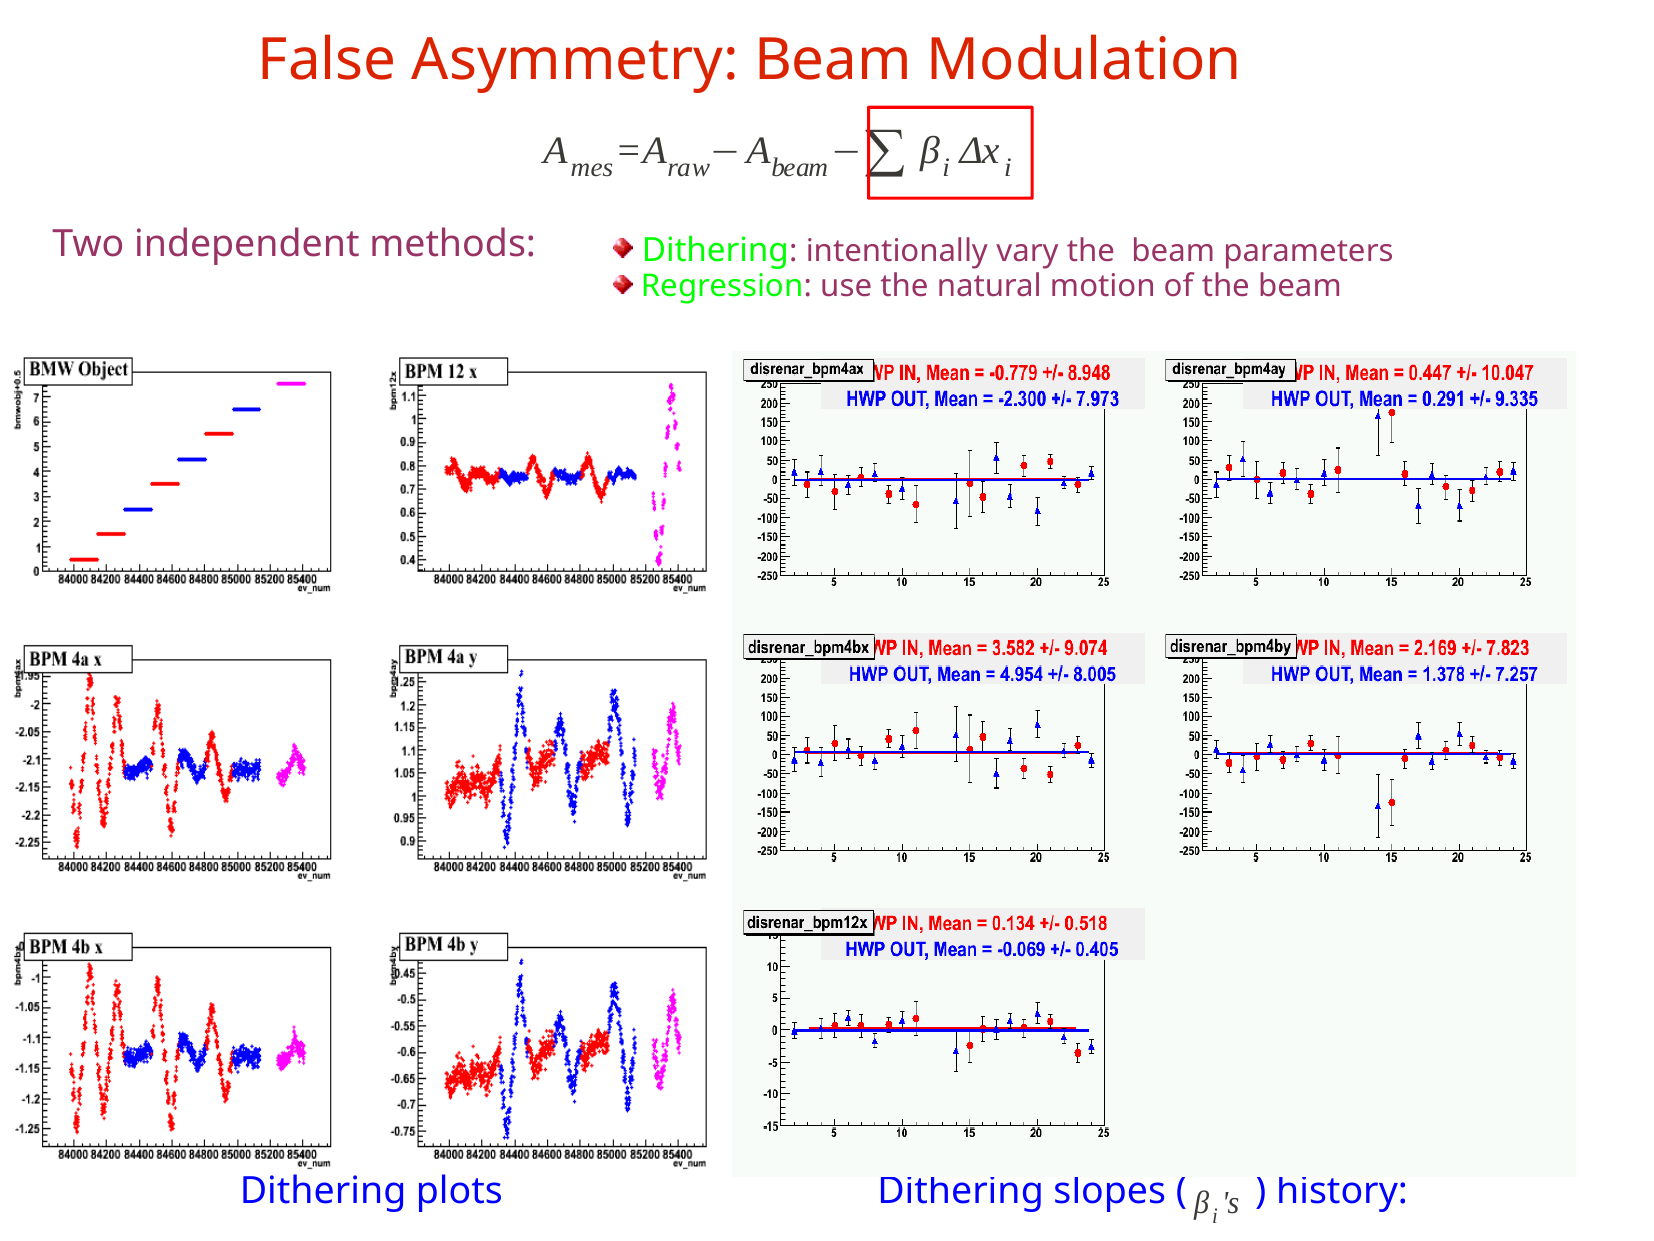

False Asymmetry: Beam Modulation
Two independent methods:
 Dithering: intentionally vary the beam parameters
 Regression: use the natural motion of the beam
19
Dithering plots
Dithering slopes ( ) history:
 Dithering: intentionally vary the beam parameters
 Regression: use the natural motion of the beam